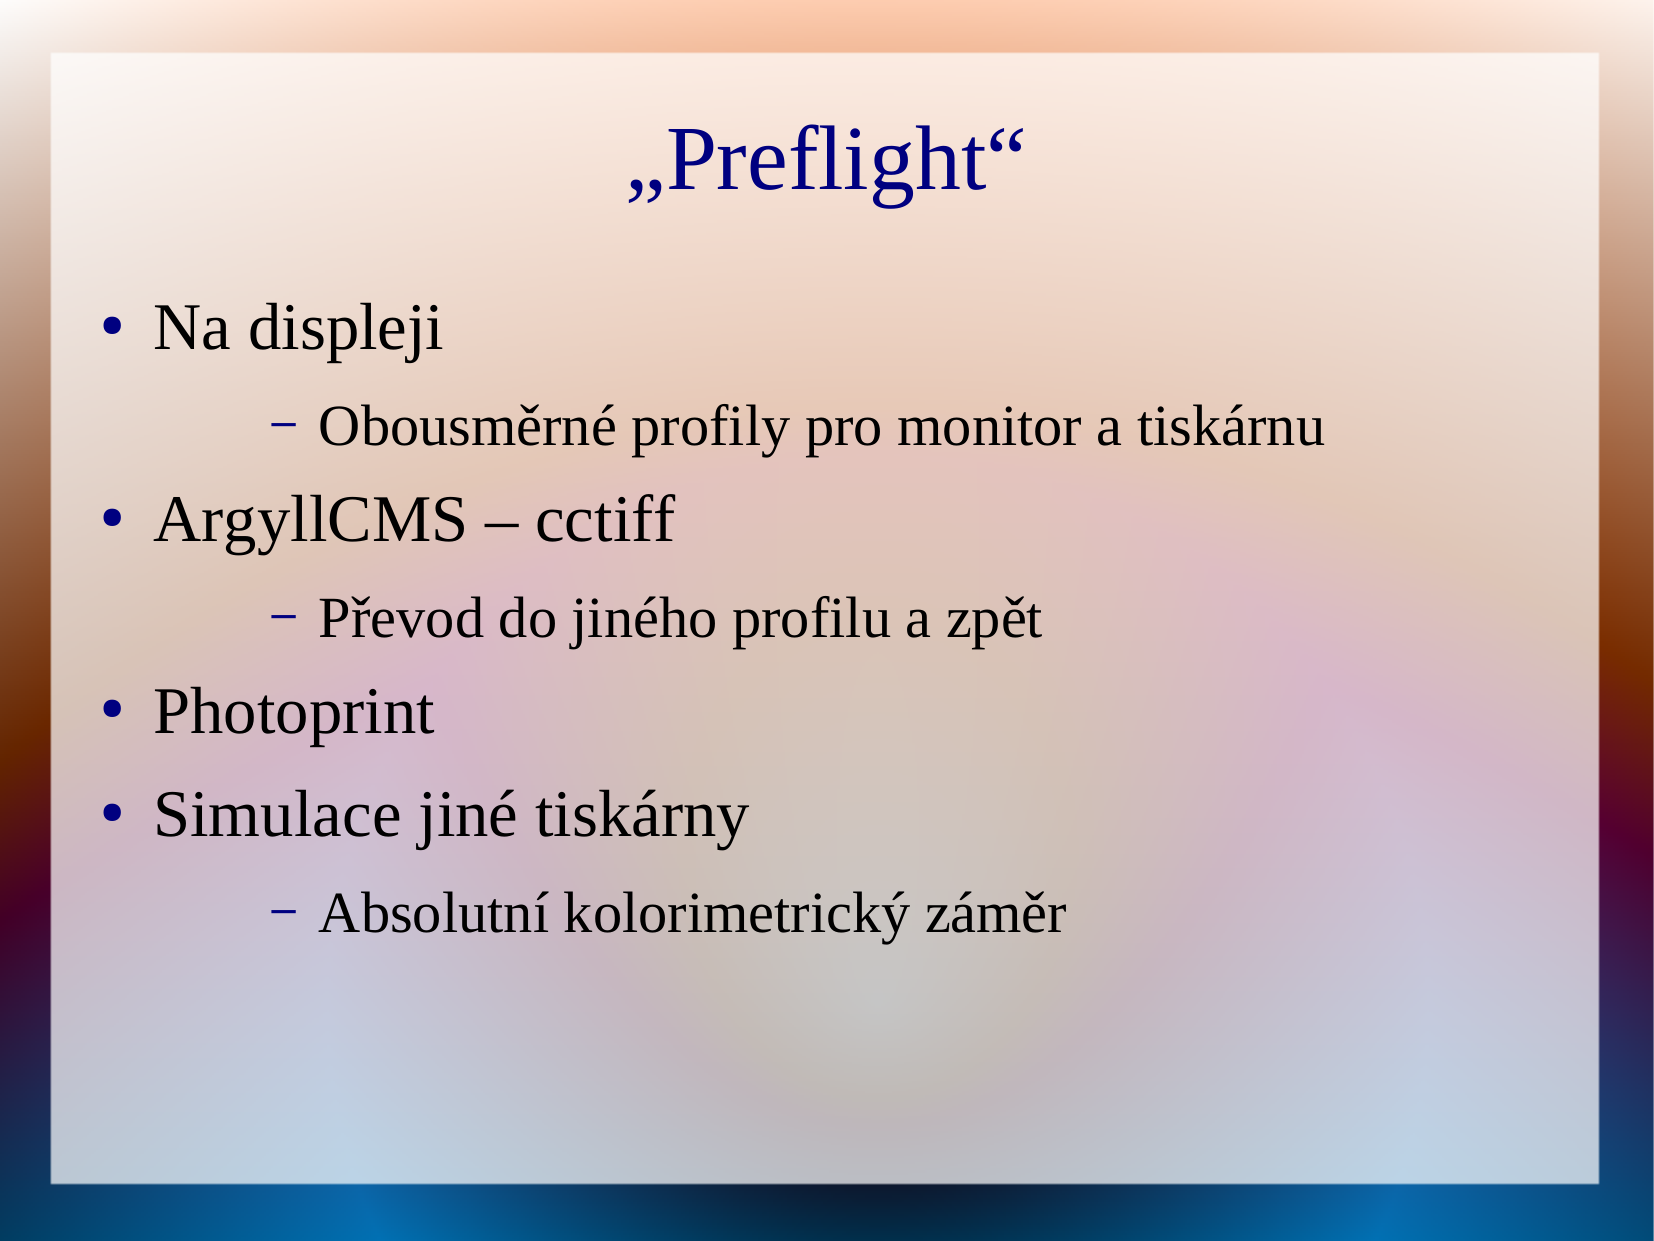

# „Preflight“
Na displeji
Obousměrné profily pro monitor a tiskárnu
ArgyllCMS – cctiff
Převod do jiného profilu a zpět
Photoprint
Simulace jiné tiskárny
Absolutní kolorimetrický záměr